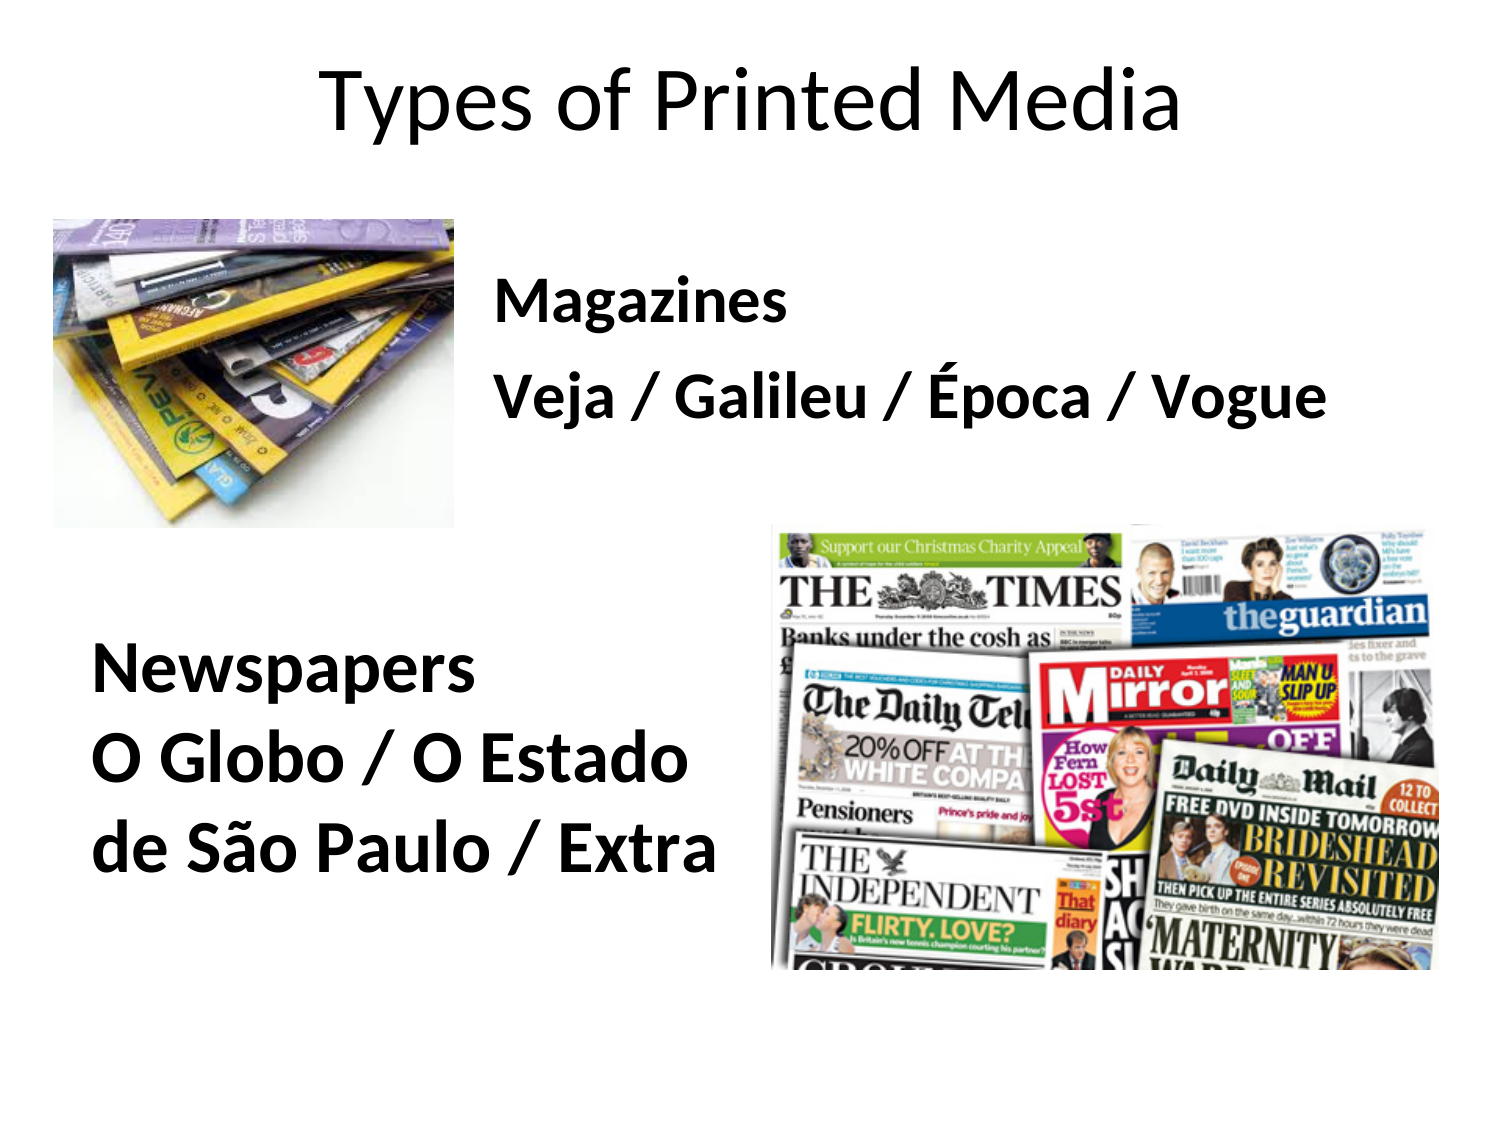

Types of Printed Media
Magazines
Veja / Galileu / Época / Vogue
Newspapers
O Globo / O Estado de São Paulo / Extra